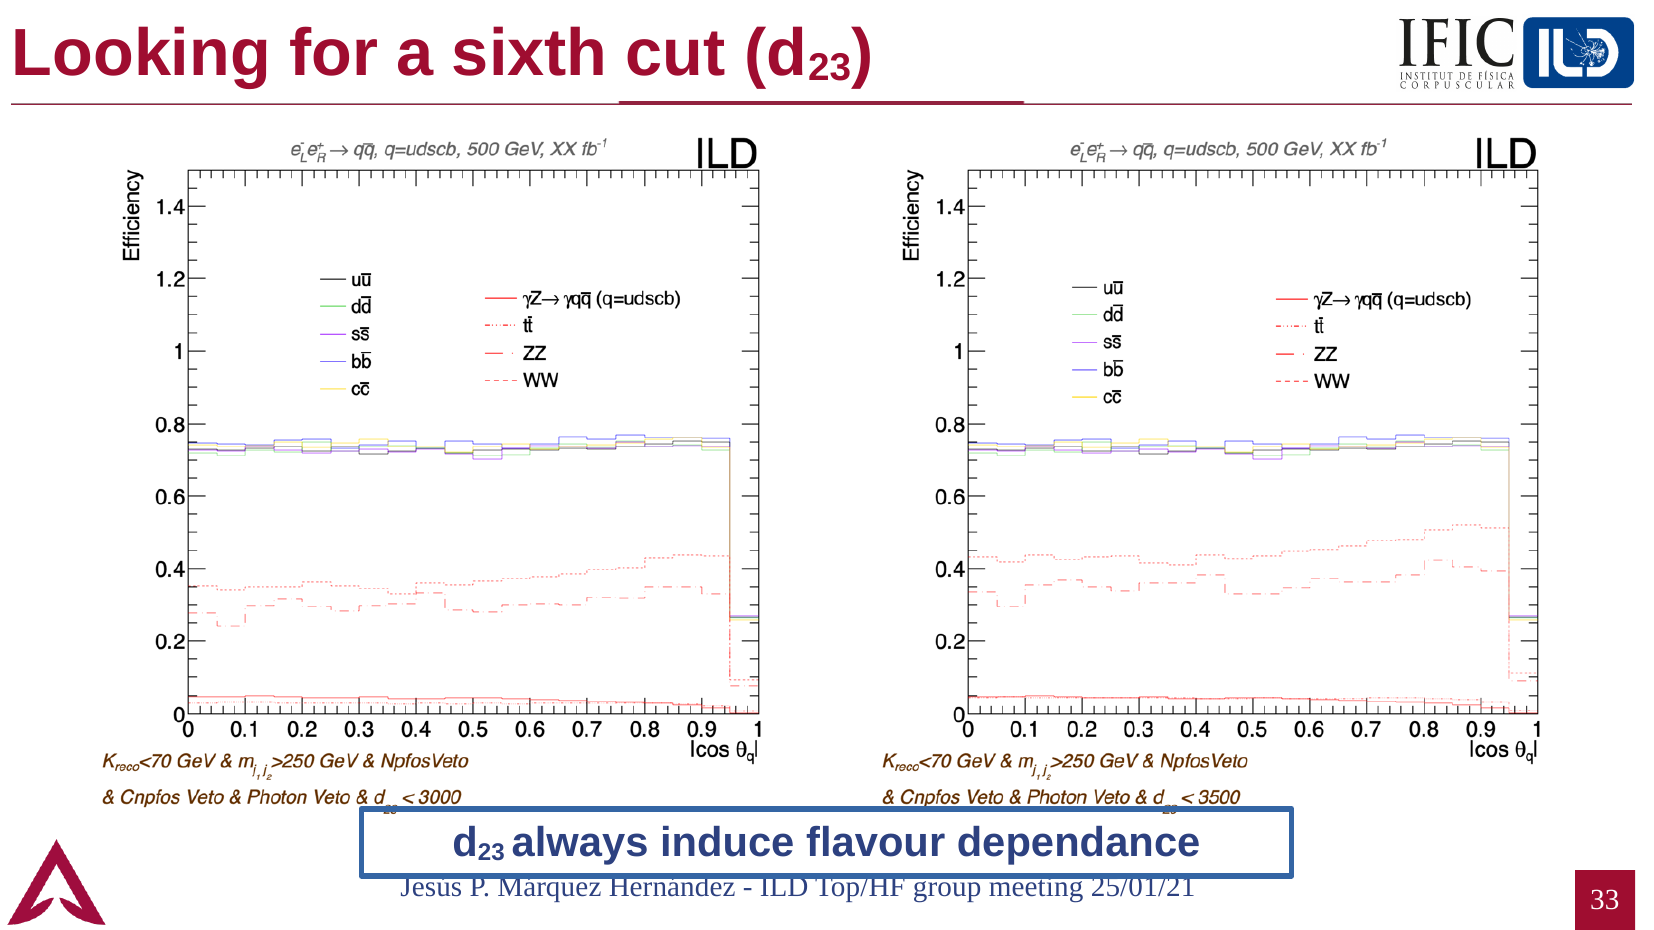

# Looking for a sixth cut (d23)
d23 always induce flavour dependance
33